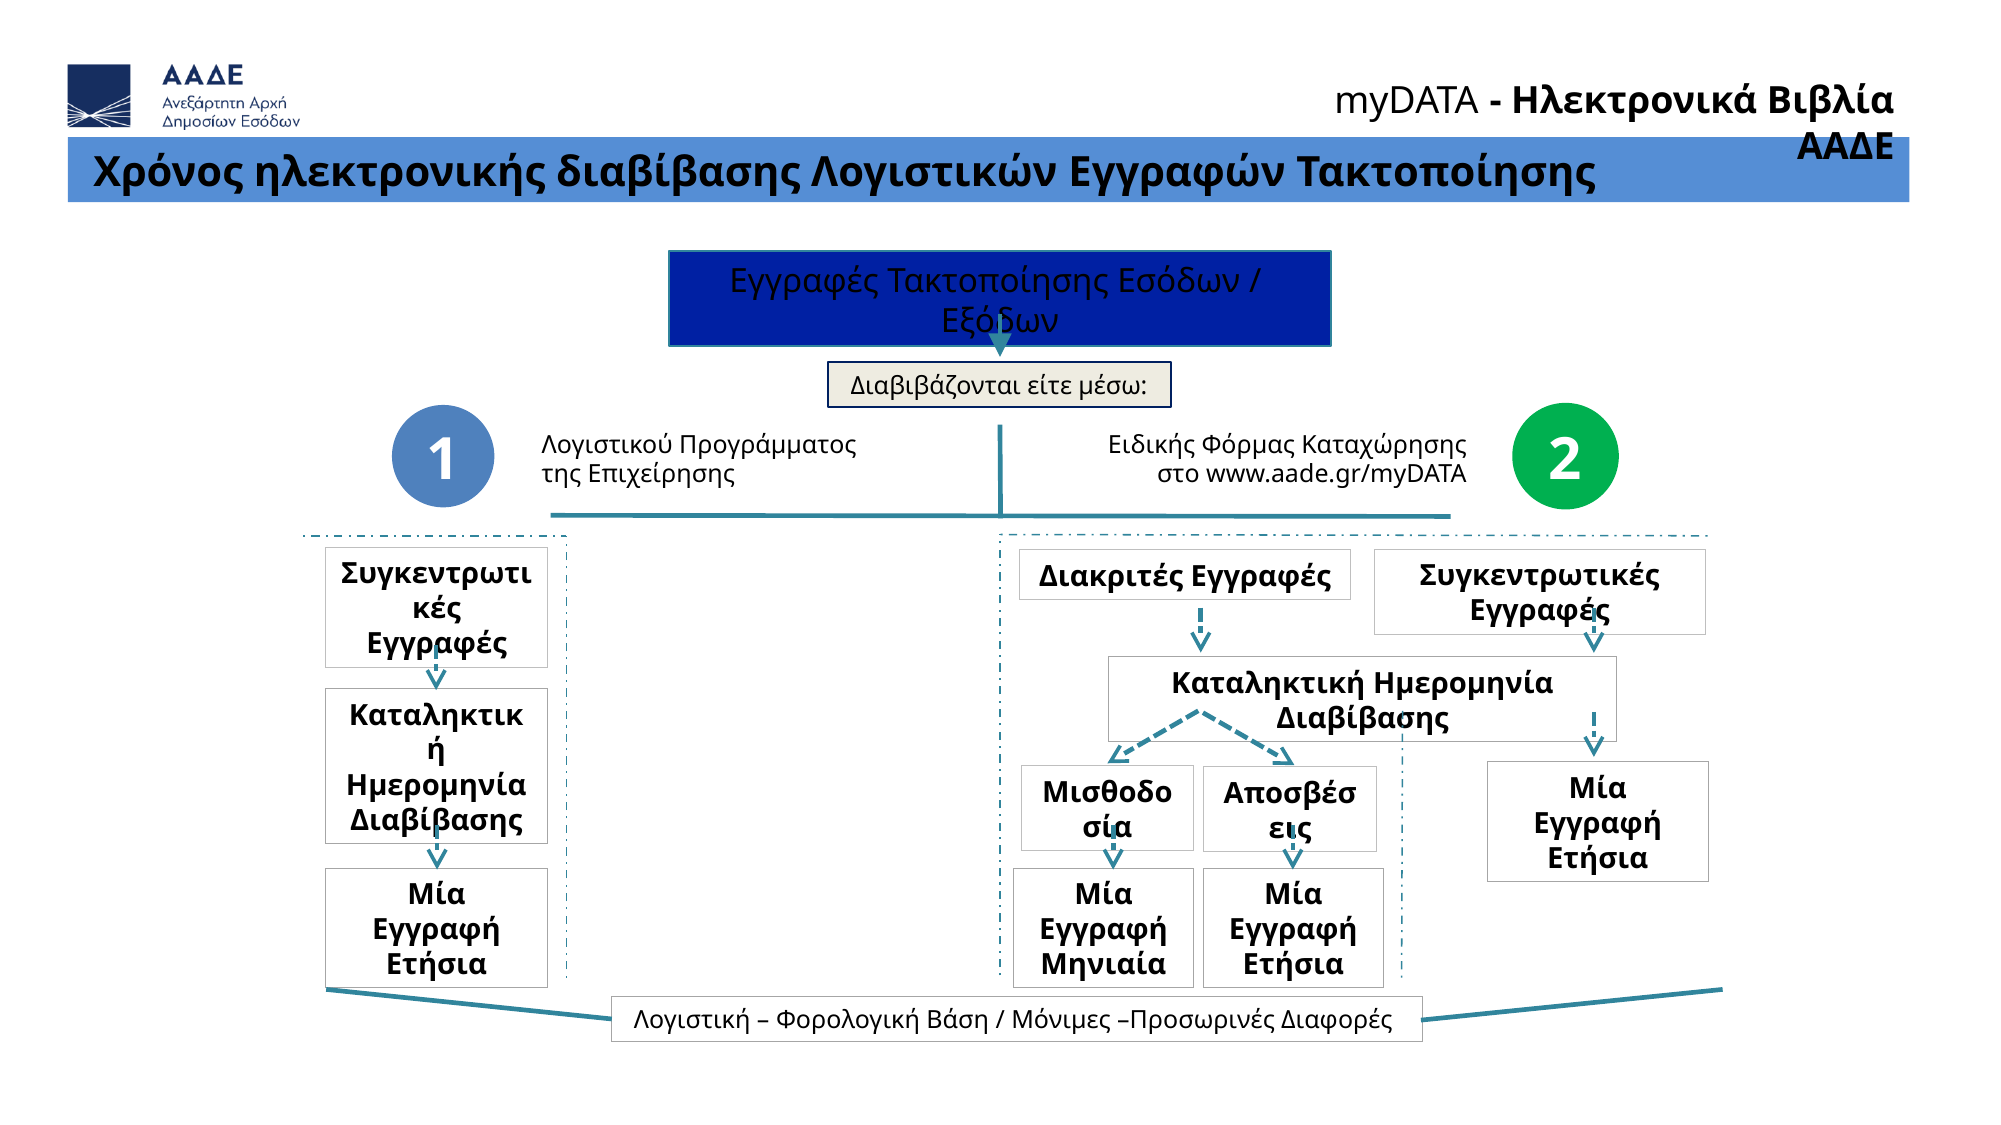

myDATA - Ηλεκτρονικά Βιβλία ΑΑΔΕ
 Χρόνος ηλεκτρονικής διαβίβασης Λογιστικών Εγγραφών Τακτοποίησης
Εγγραφές Τακτοποίησης Εσόδων / Εξόδων
Διαβιβάζονται είτε μέσω:
1
2
Λογιστικού Προγράμματος της Επιχείρησης
Ειδικής Φόρμας Καταχώρησης στο www.aade.gr/myDATA
Συγκεντρωτικές Εγγραφές
Συγκεντρωτικές Εγγραφές
Διακριτές Εγγραφές
Καταληκτική Ημερομηνία Διαβίβασης
Καταληκτική Ημερομηνία Διαβίβασης
Μία Εγγραφή Ετήσια
Μισθοδοσία
Αποσβέσεις
Μία Εγγραφή Ετήσια
Μία Εγγραφή Μηνιαία
Μία Εγγραφή Ετήσια
Λογιστική – Φορολογική Βάση / Μόνιμες –Προσωρινές Διαφορές